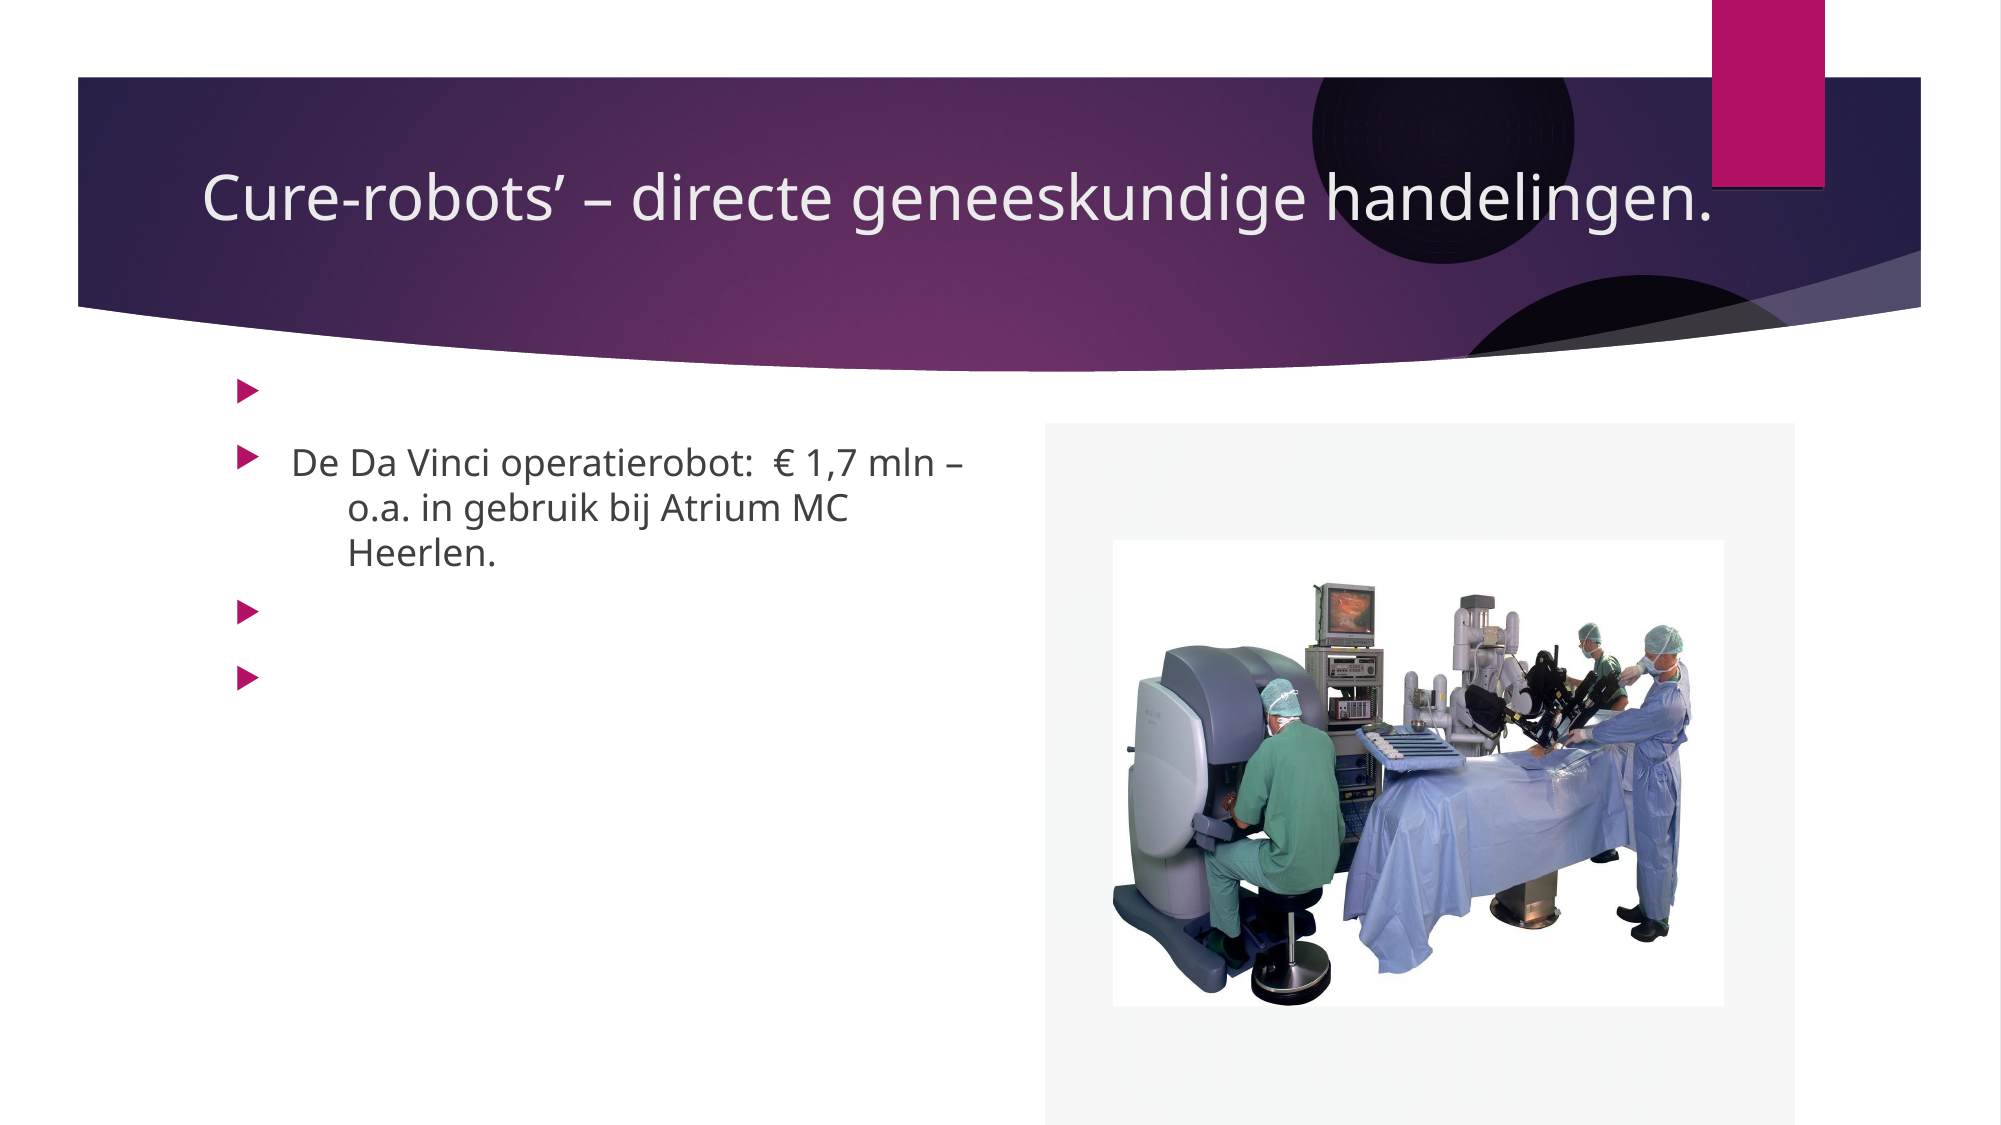

# Cure-robots’ – directe geneeskundige handelingen.
De Da Vinci operatierobot: € 1,7 mln – o.a. in gebruik bij Atrium MC Heerlen.